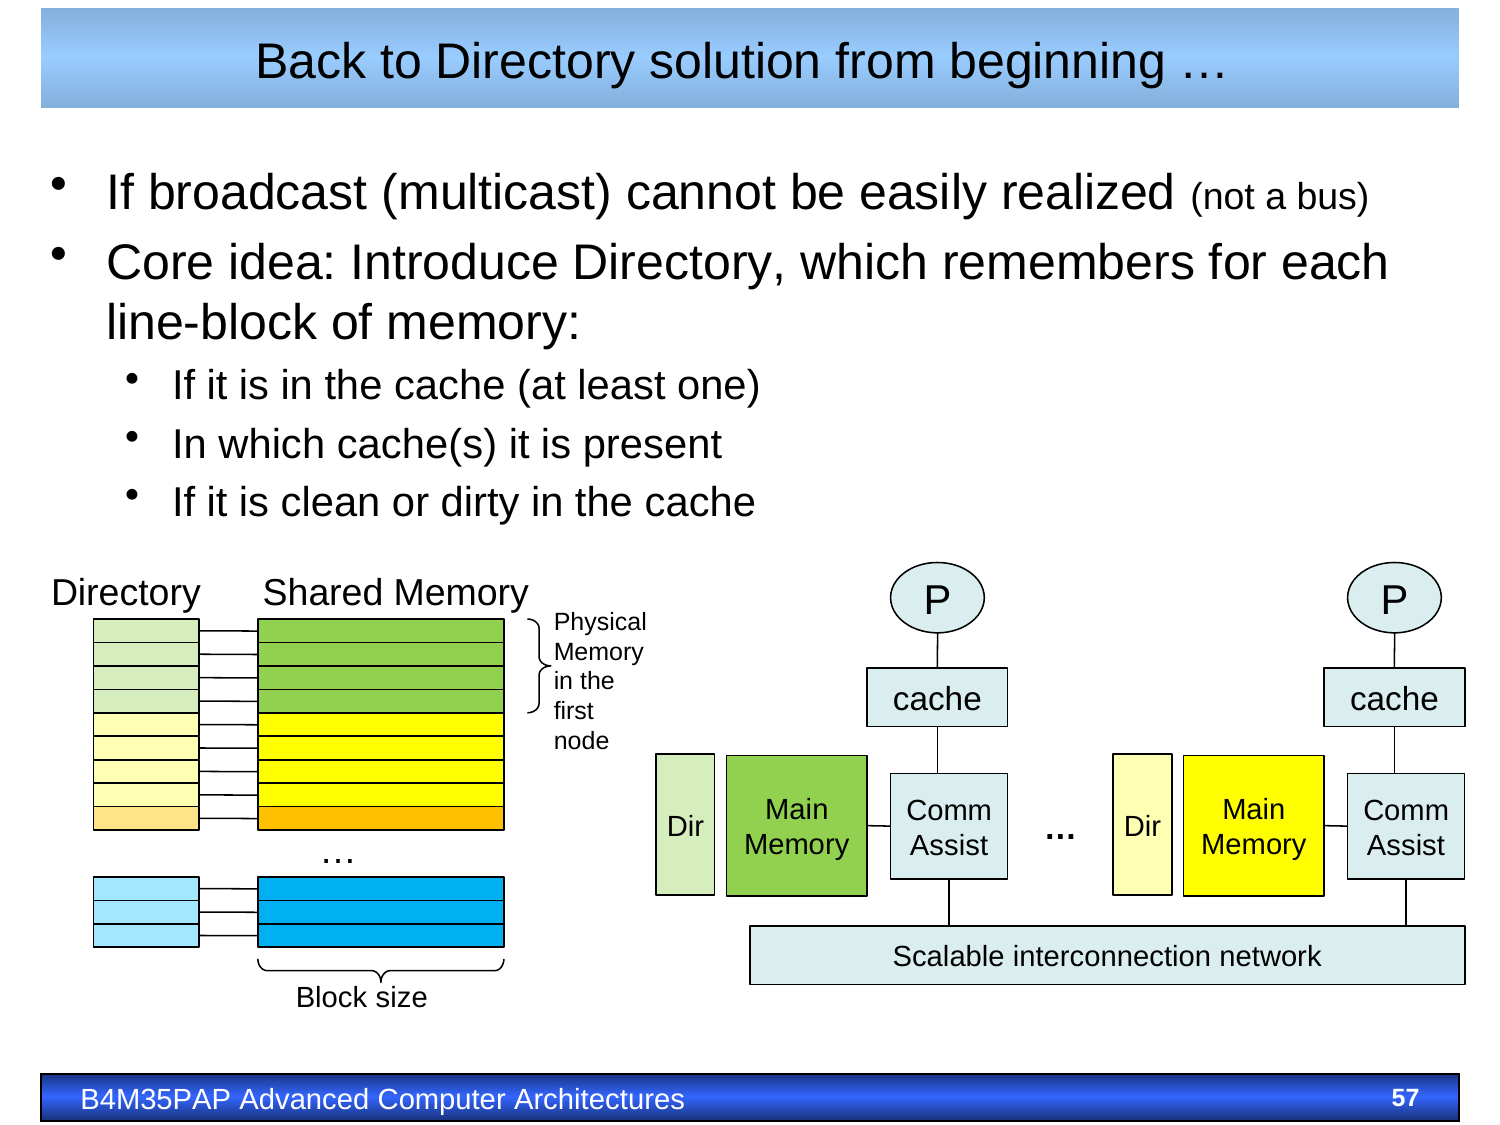

Back to Directory solution from beginning …
# If broadcast (multicast) cannot be easily realized (not a bus)
Core idea: Introduce Directory, which remembers for each line-block of memory:
If it is in the cache (at least one)
In which cache(s) it is present
If it is clean or dirty in the cache
Directory
Shared Memory
P
cache
Dir
Main Memory
Comm Assist
P
cache
Dir
Main Memory
Comm Assist
…
Scalable interconnection network
Physical Memory in the first node
…
Block size